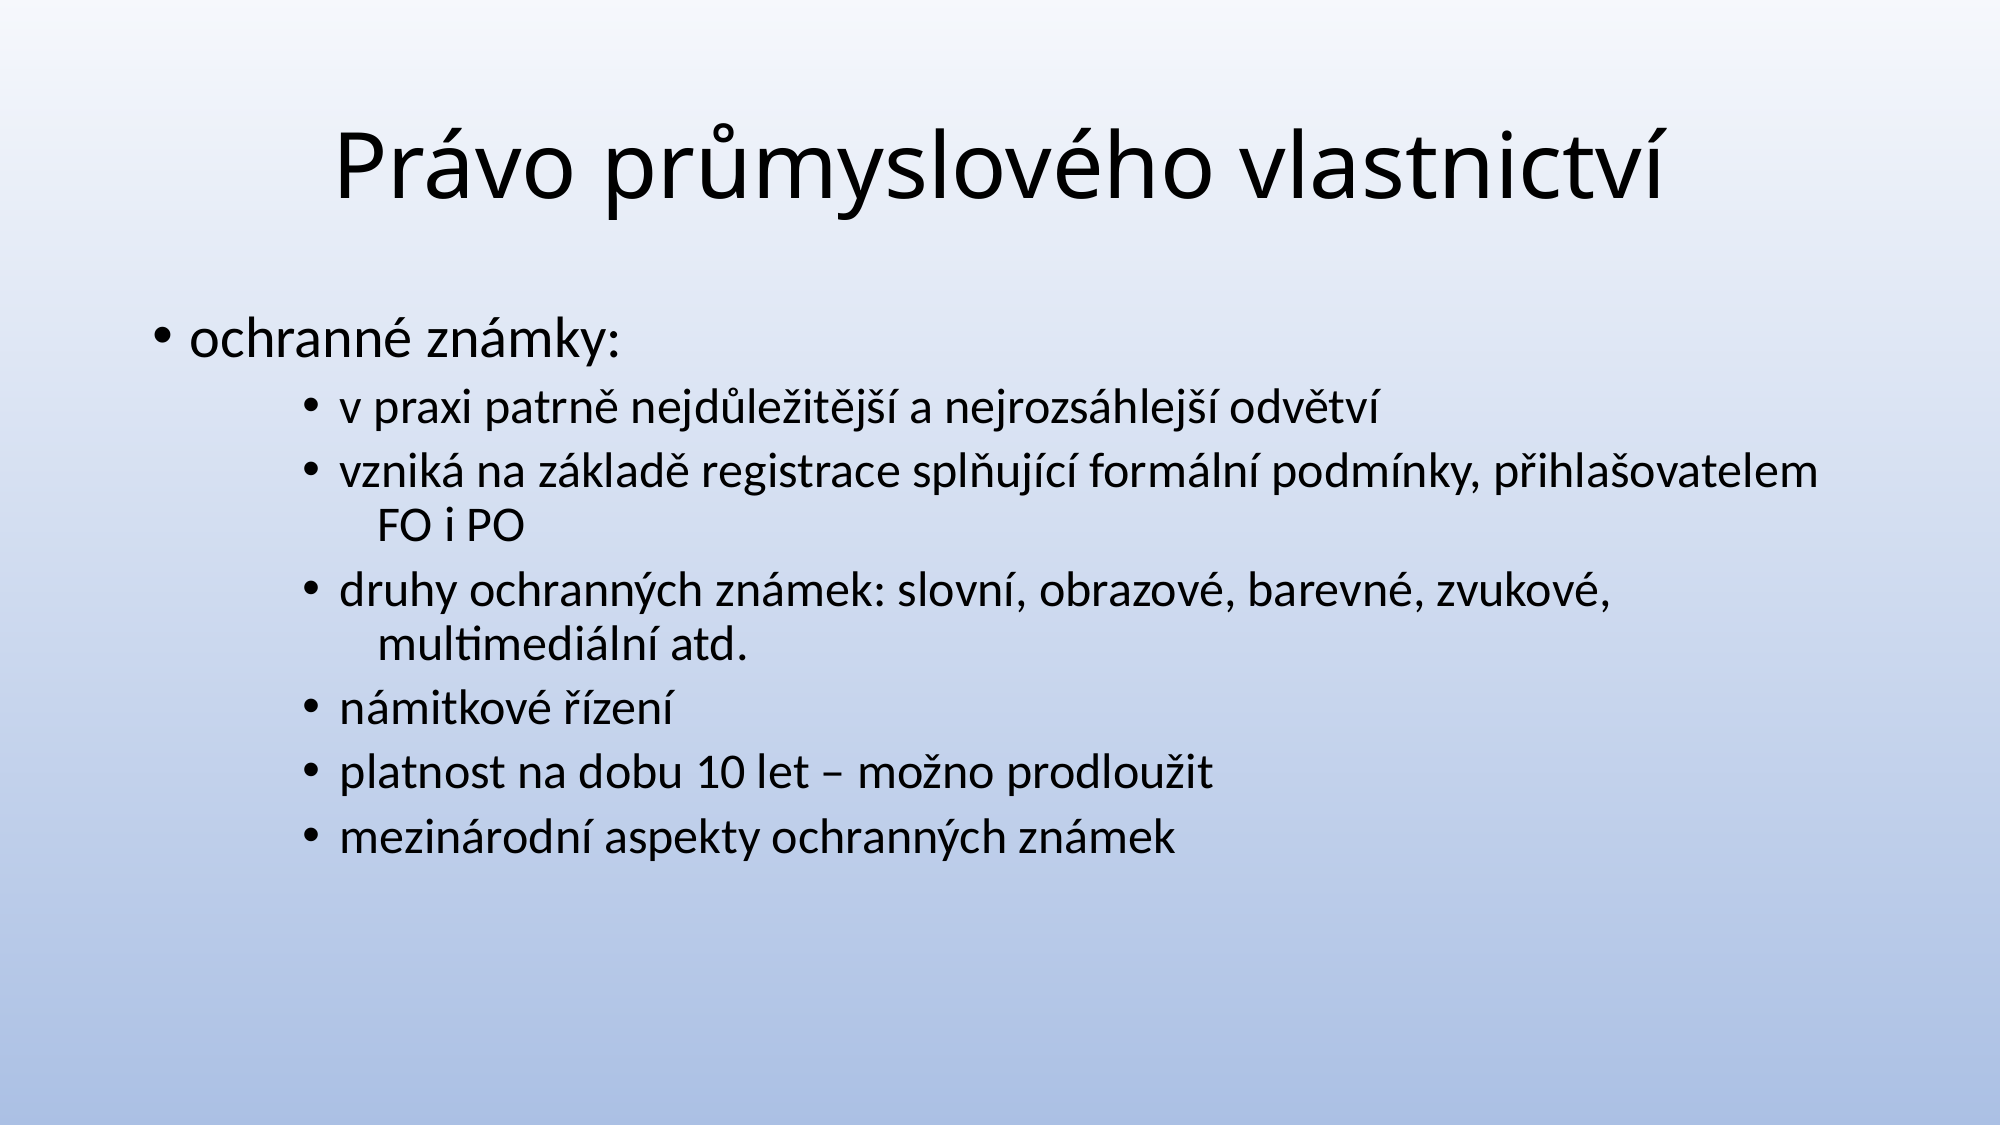

# Právo průmyslového vlastnictví
ochranné známky:
v praxi patrně nejdůležitější a nejrozsáhlejší odvětví
vzniká na základě registrace splňující formální podmínky, přihlašovatelem FO i PO
druhy ochranných známek: slovní, obrazové, barevné, zvukové, multimediální atd.
námitkové řízení
platnost na dobu 10 let – možno prodloužit
mezinárodní aspekty ochranných známek